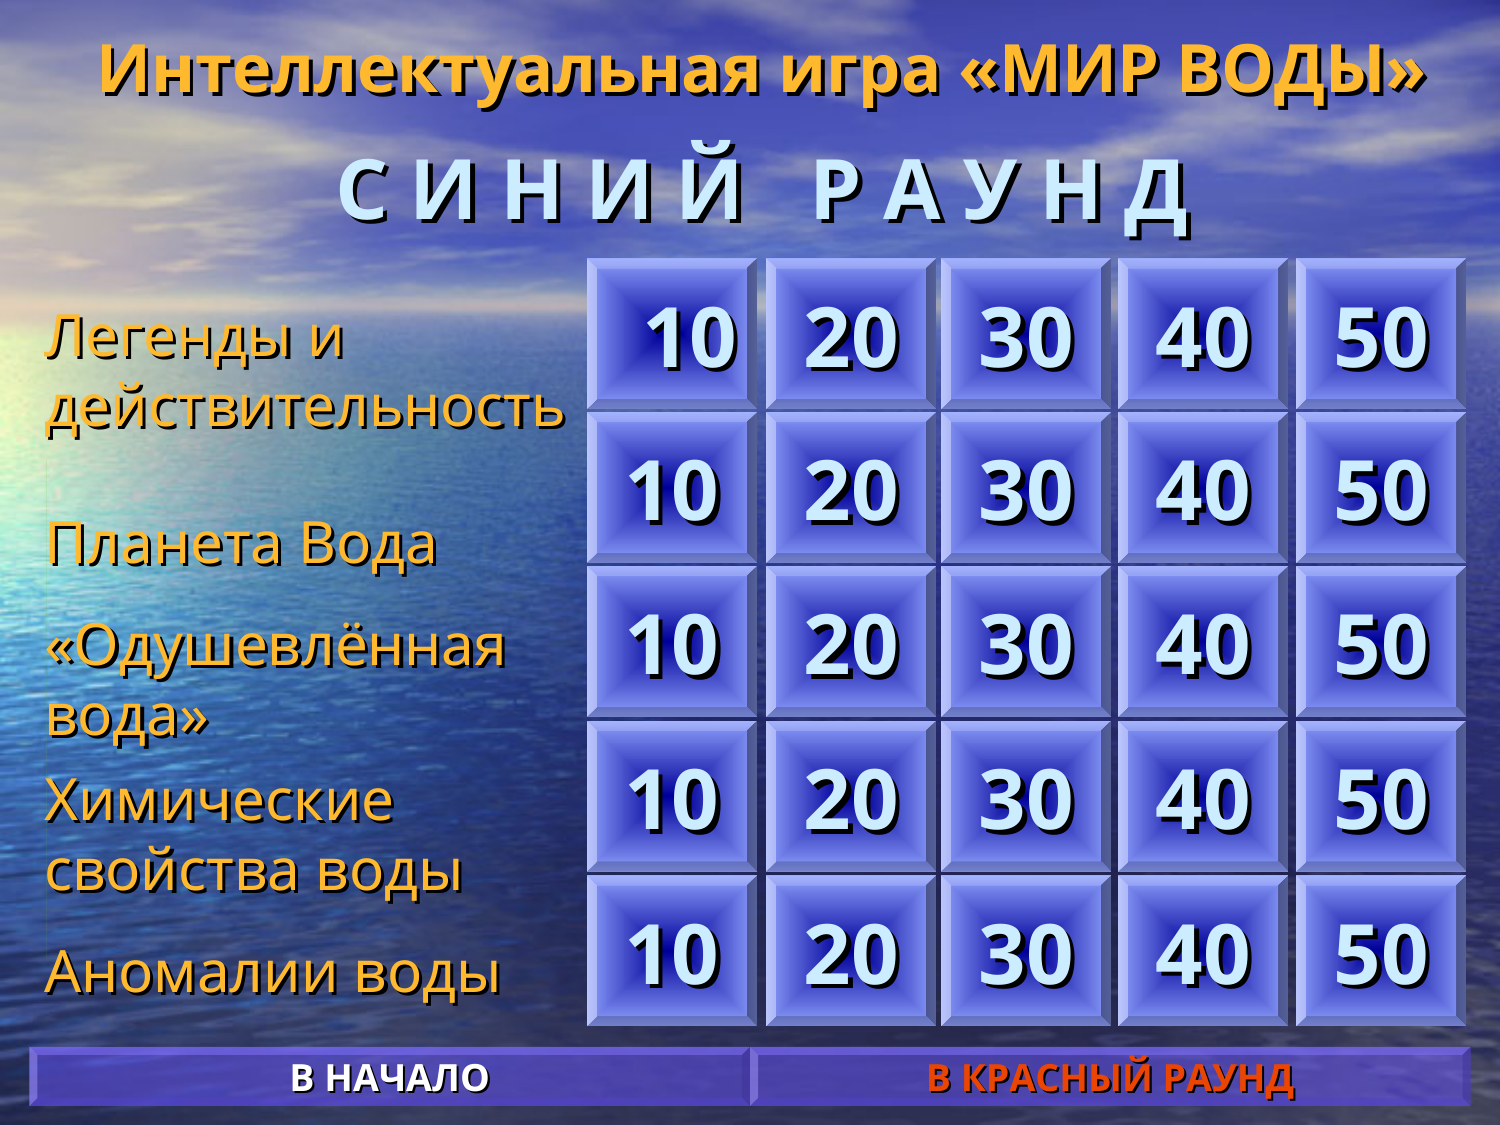

Интеллектуальная игра «МИР ВОДЫ»
# С И Н И Й Р А У Н Д
| Легенды и действительность | | | | | |
| --- | --- | --- | --- | --- | --- |
| Планета Вода | | | | | |
| «Одушевлённая вода» | | | | | |
| Химические свойства воды | | | | | |
| Аномалии воды | | | | | |
10
20
30
40
50
10
20
30
40
50
10
20
30
40
50
10
20
30
40
50
10
20
30
40
50
В НАЧАЛО
В КРАСНЫЙ РАУНД